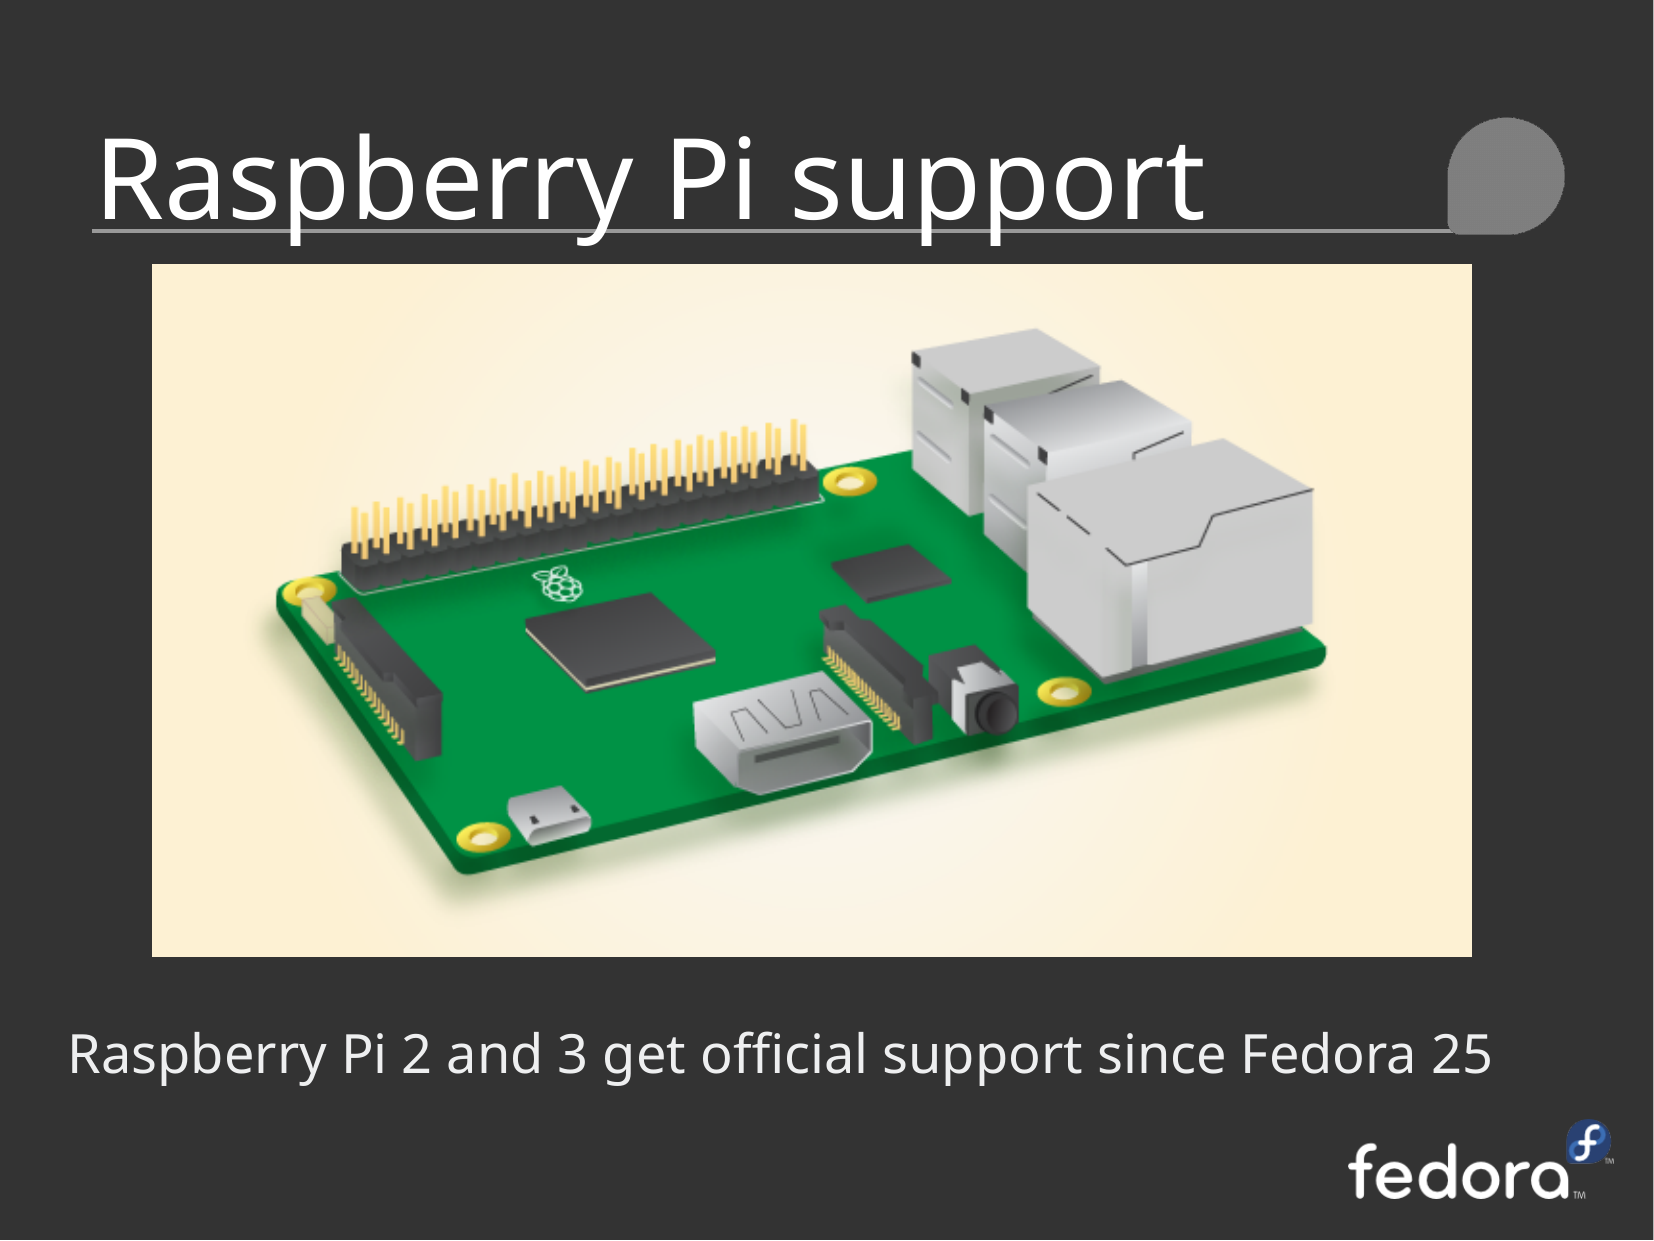

# Raspberry Pi support
Raspberry Pi 2 and 3 get official support since Fedora 25